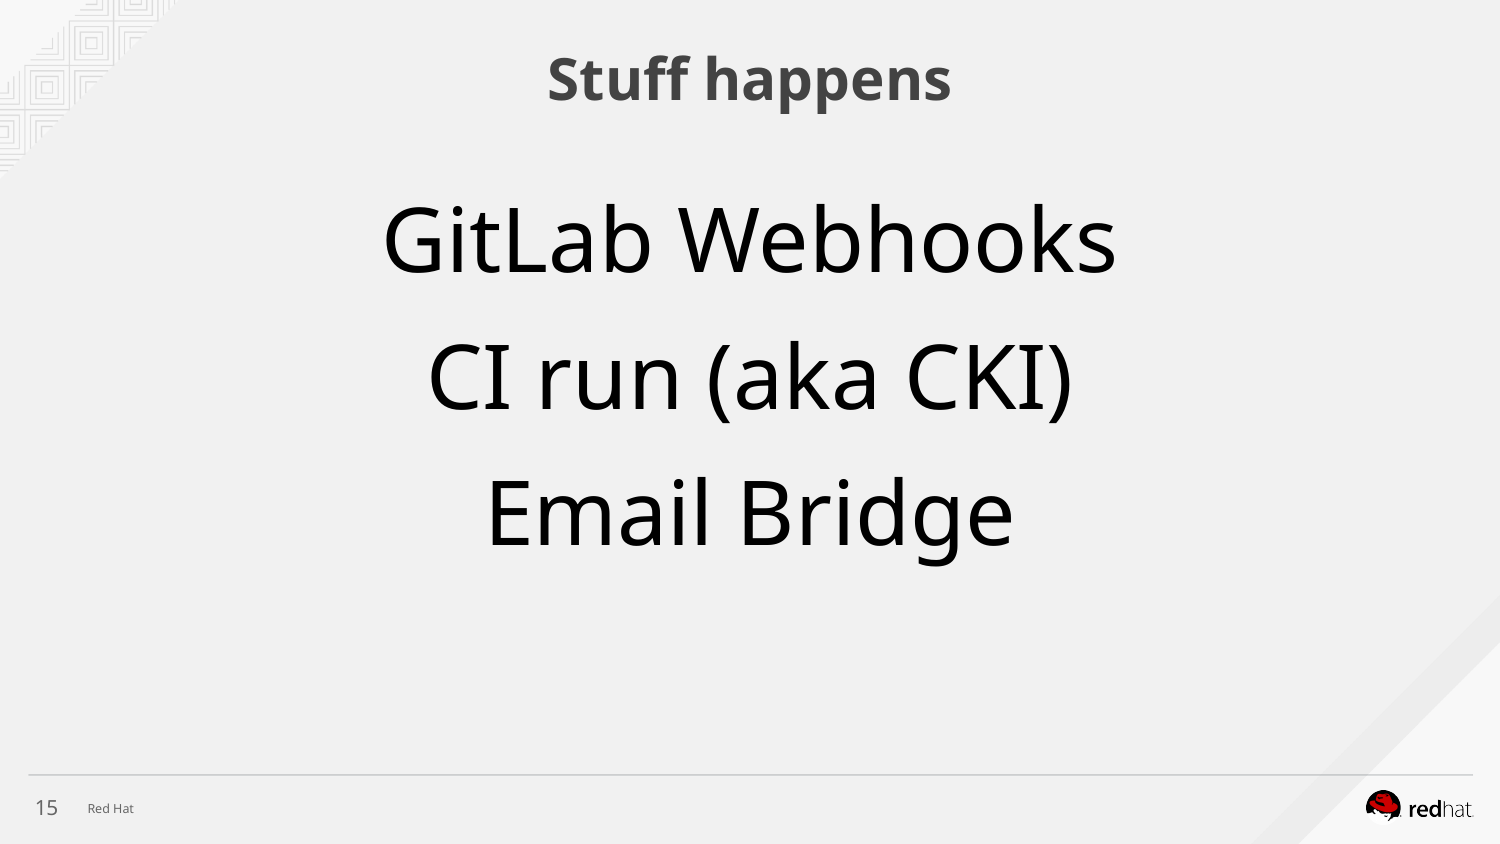

Stuff happens
# GitLab Webhooks
CI run (aka CKI)
Email Bridge